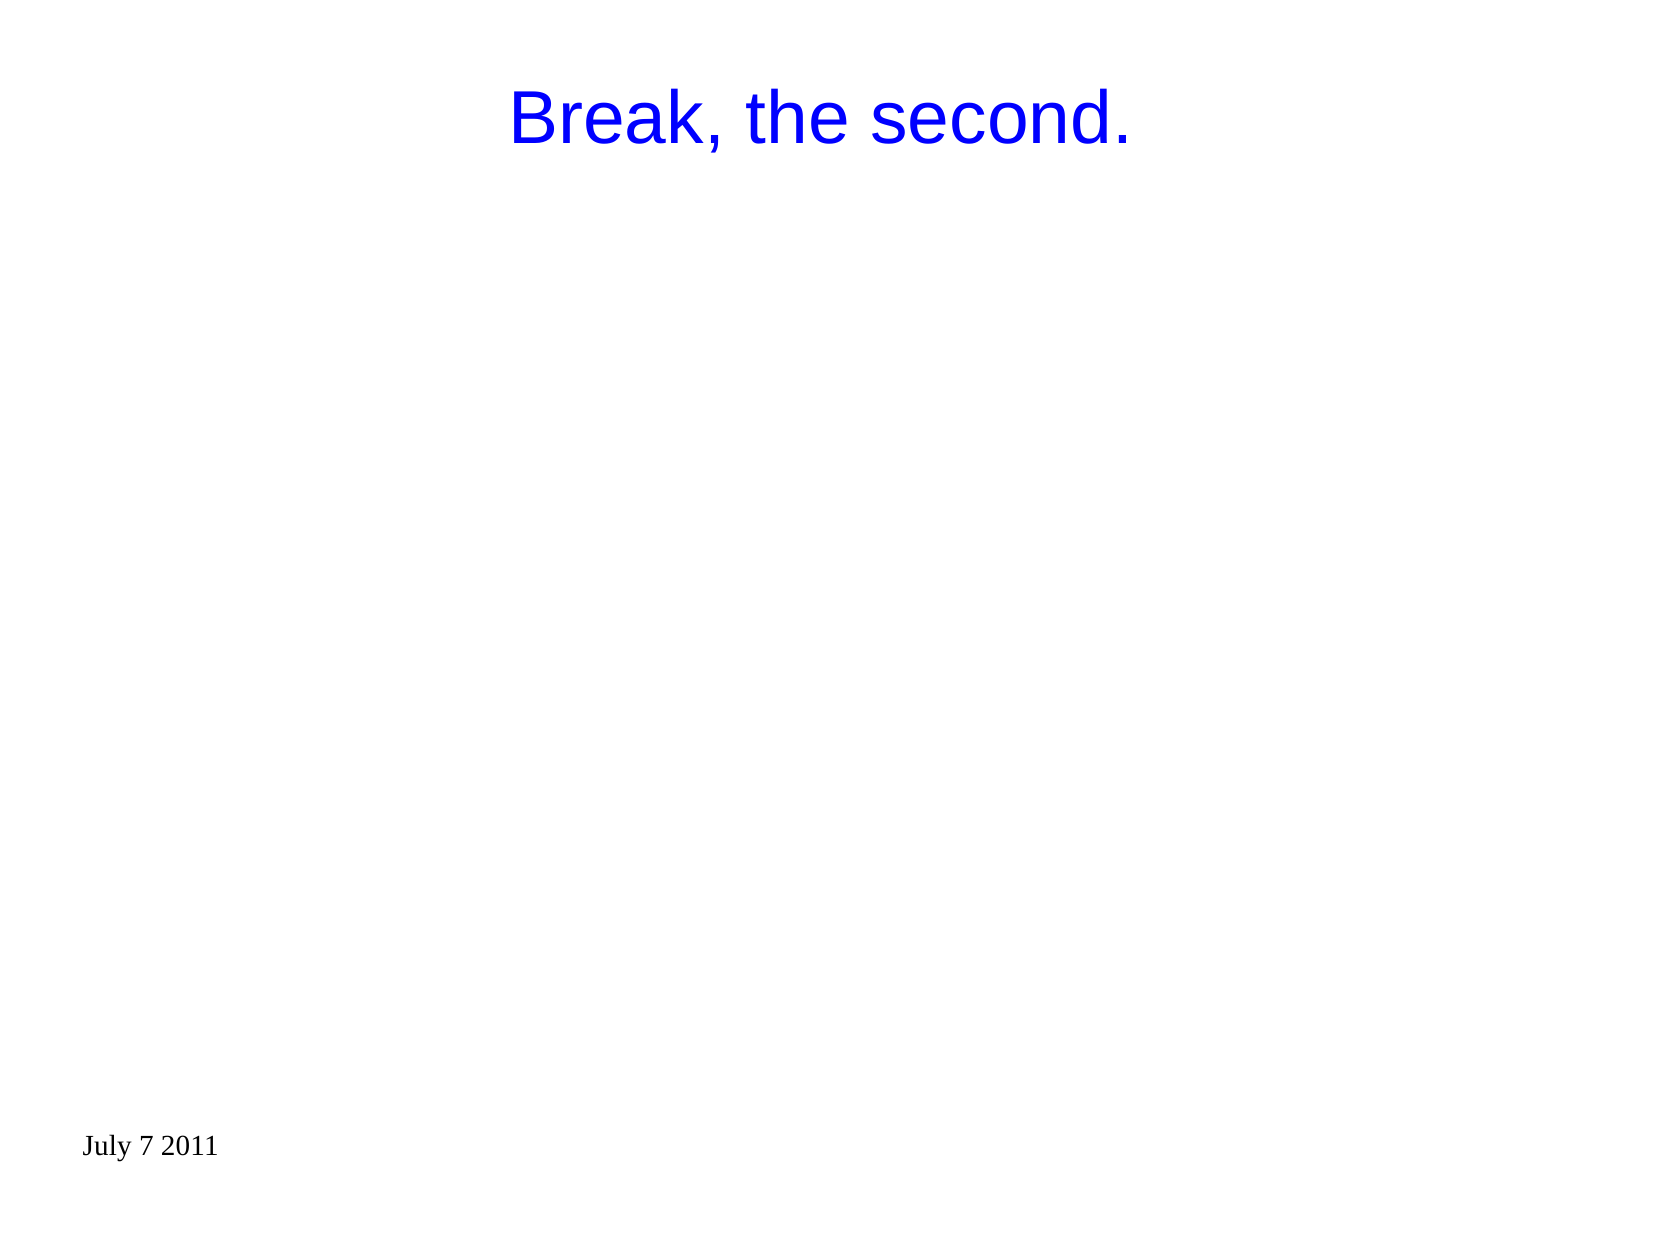

# Break, the second.
July 7 2011